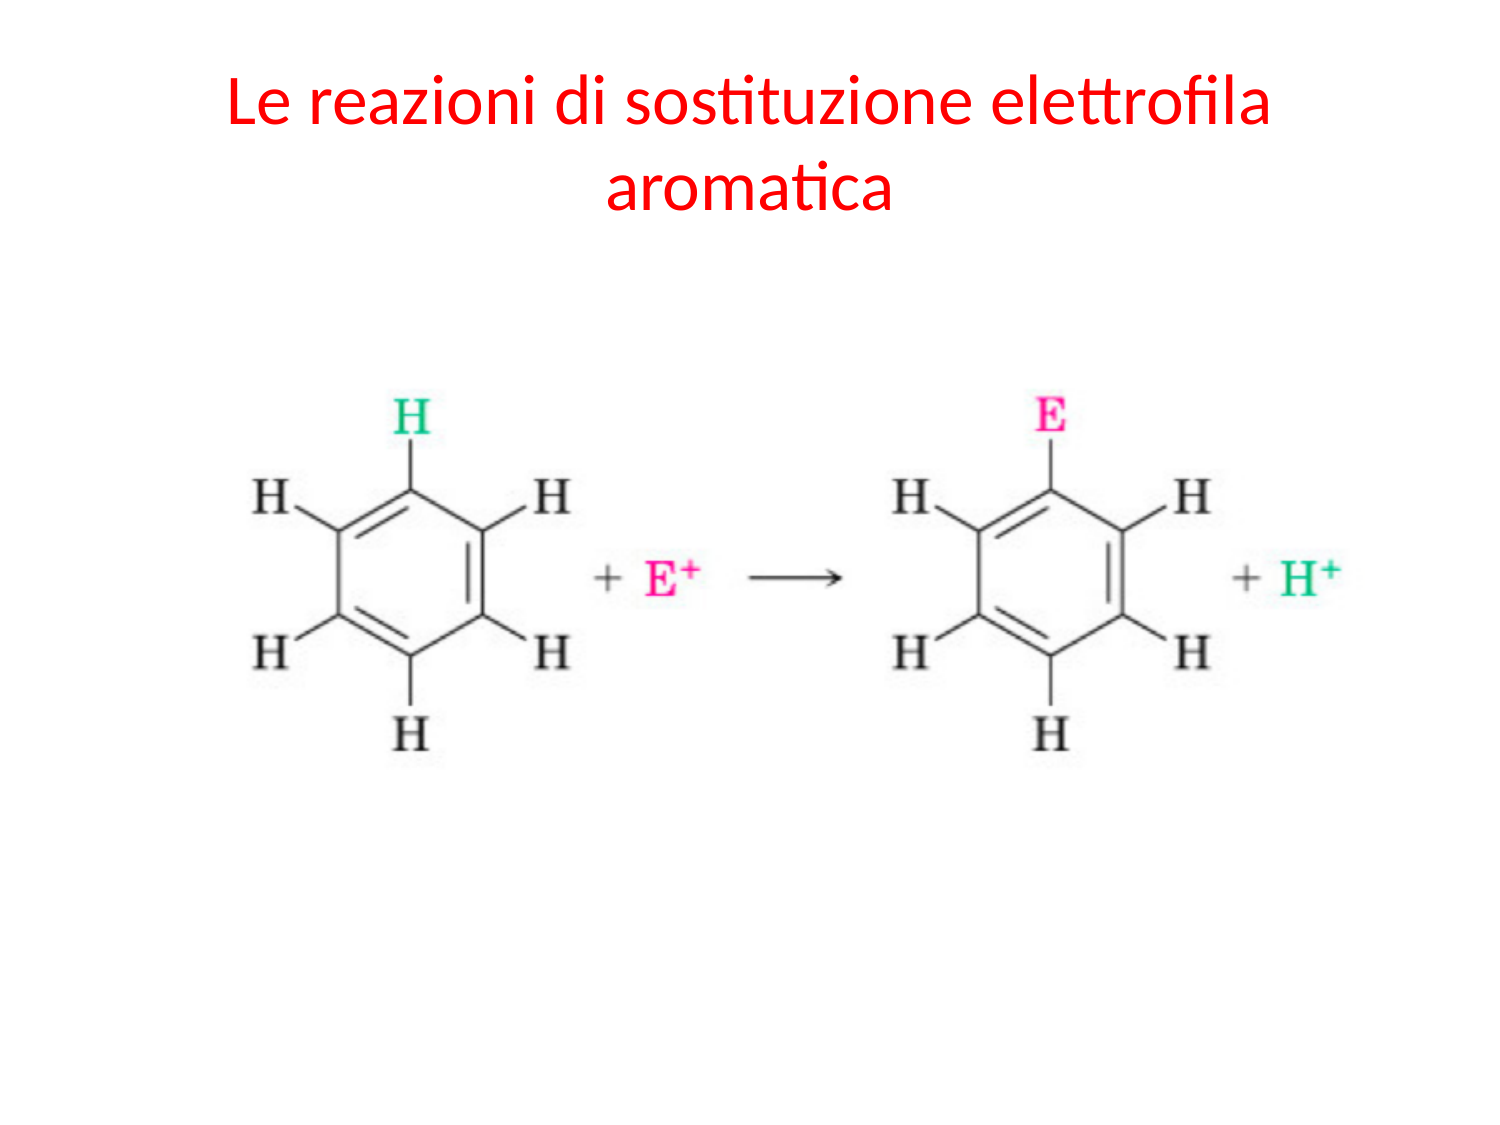

# Le reazioni di sostituzione elettrofila aromatica